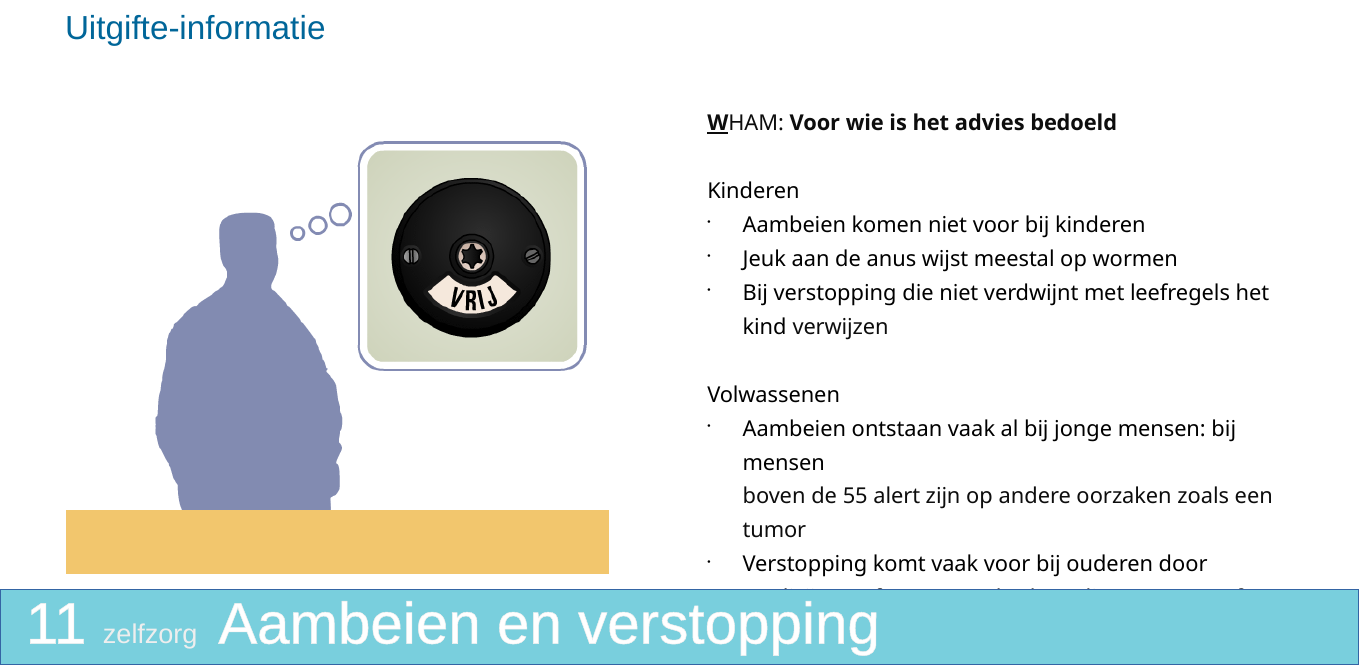

Uitgifte-informatie
WHAM: Voor wie is het advies bedoeld
Kinderen
Aambeien komen niet voor bij kinderen
Jeuk aan de anus wijst meestal op wormen
Bij verstopping die niet verdwijnt met leefregels het
kind verwijzen
Volwassenen
Aambeien ontstaan vaak al bij jonge mensen: bij mensen
boven de 55 alert zijn op andere oorzaken zoals een tumor
Verstopping komt vaak voor bij ouderen door medicijnen of een veranderd voedingspatroon of leefwijze
Bij zwangere vrouwen kunnen aambeien ontstaan door
verslapping van het elastisch weefsel of door verstopping
# 11 zelfzorg Aambeien en verstopping
september 2020